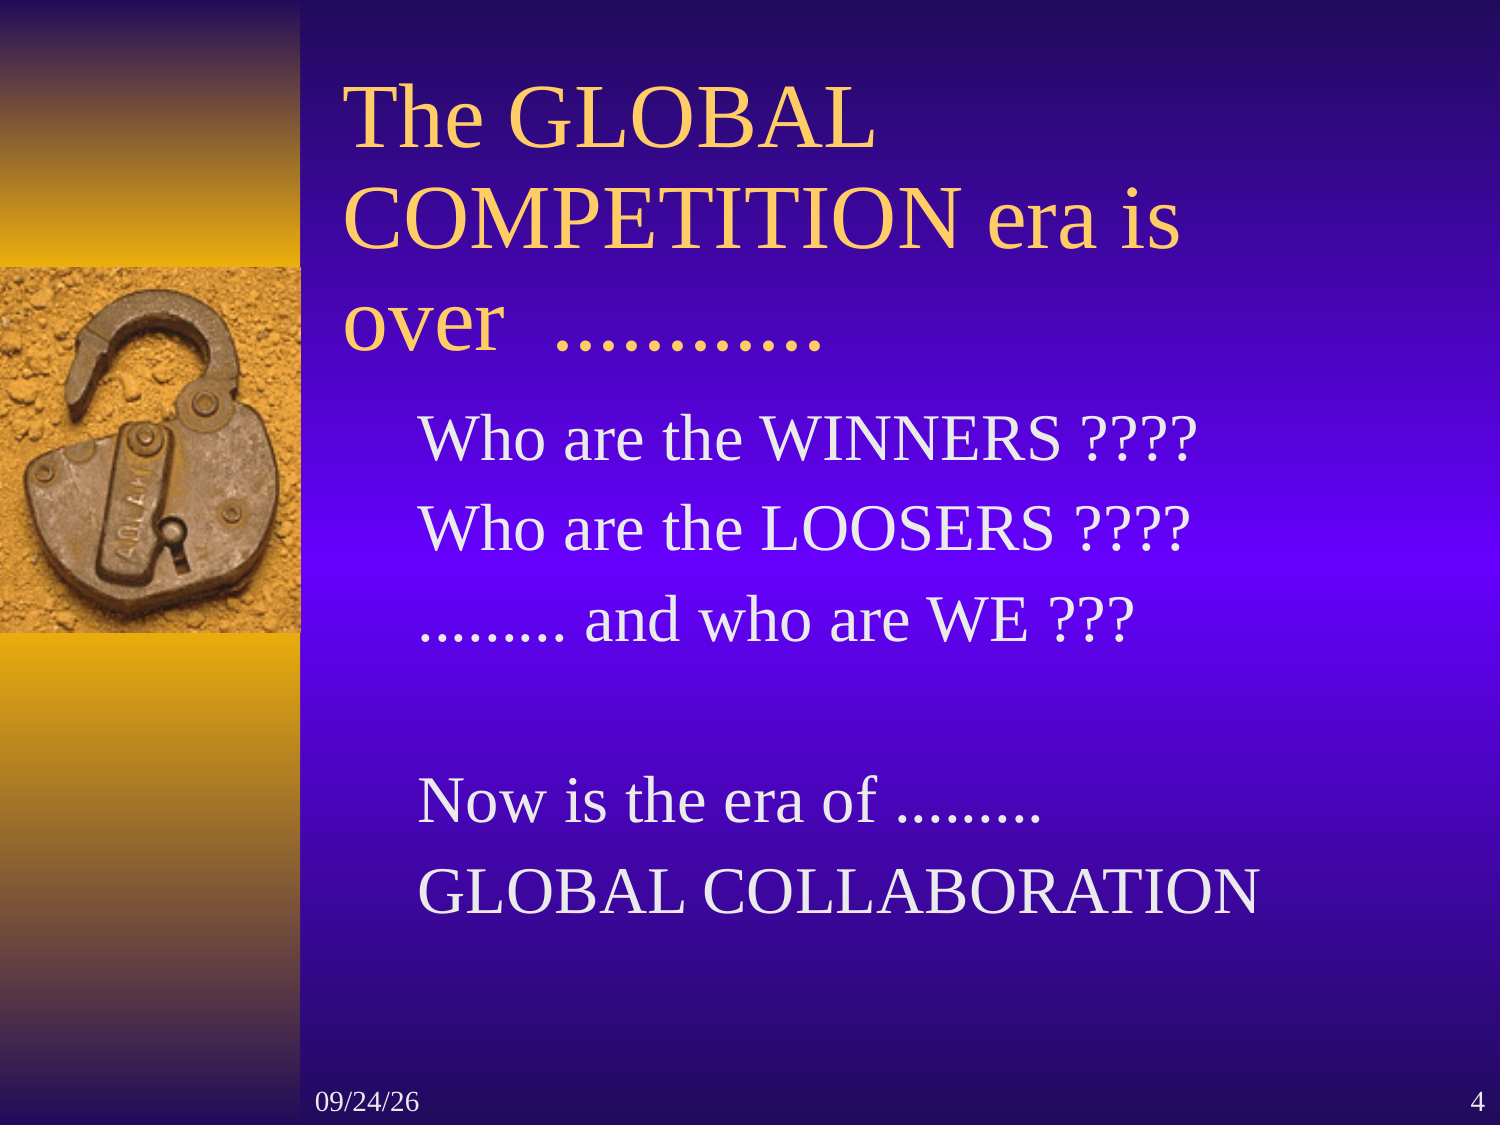

# The GLOBAL COMPETITION era is over ............
Who are the WINNERS ????
Who are the LOOSERS ????
......... and who are WE ???
Now is the era of .........
GLOBAL COLLABORATION
4